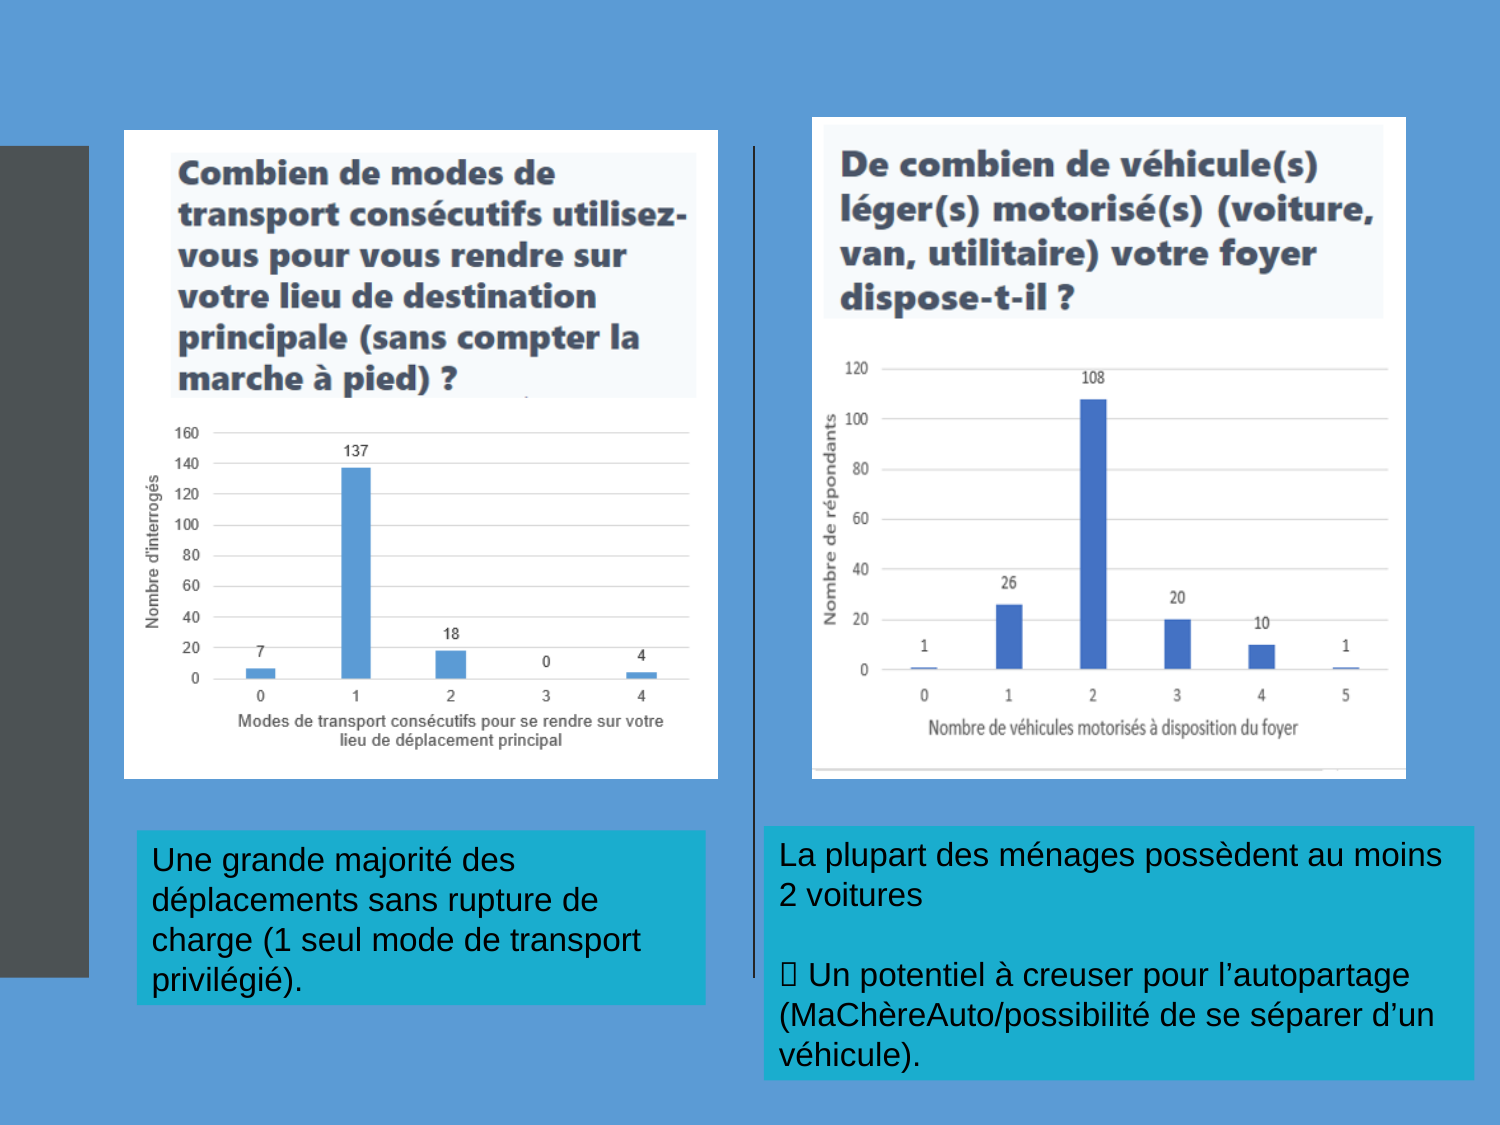

La plupart des ménages possèdent au moins 2 voitures
 Un potentiel à creuser pour l’autopartage (MaChèreAuto/possibilité de se séparer d’un véhicule).
Une grande majorité des déplacements sans rupture de charge (1 seul mode de transport privilégié).